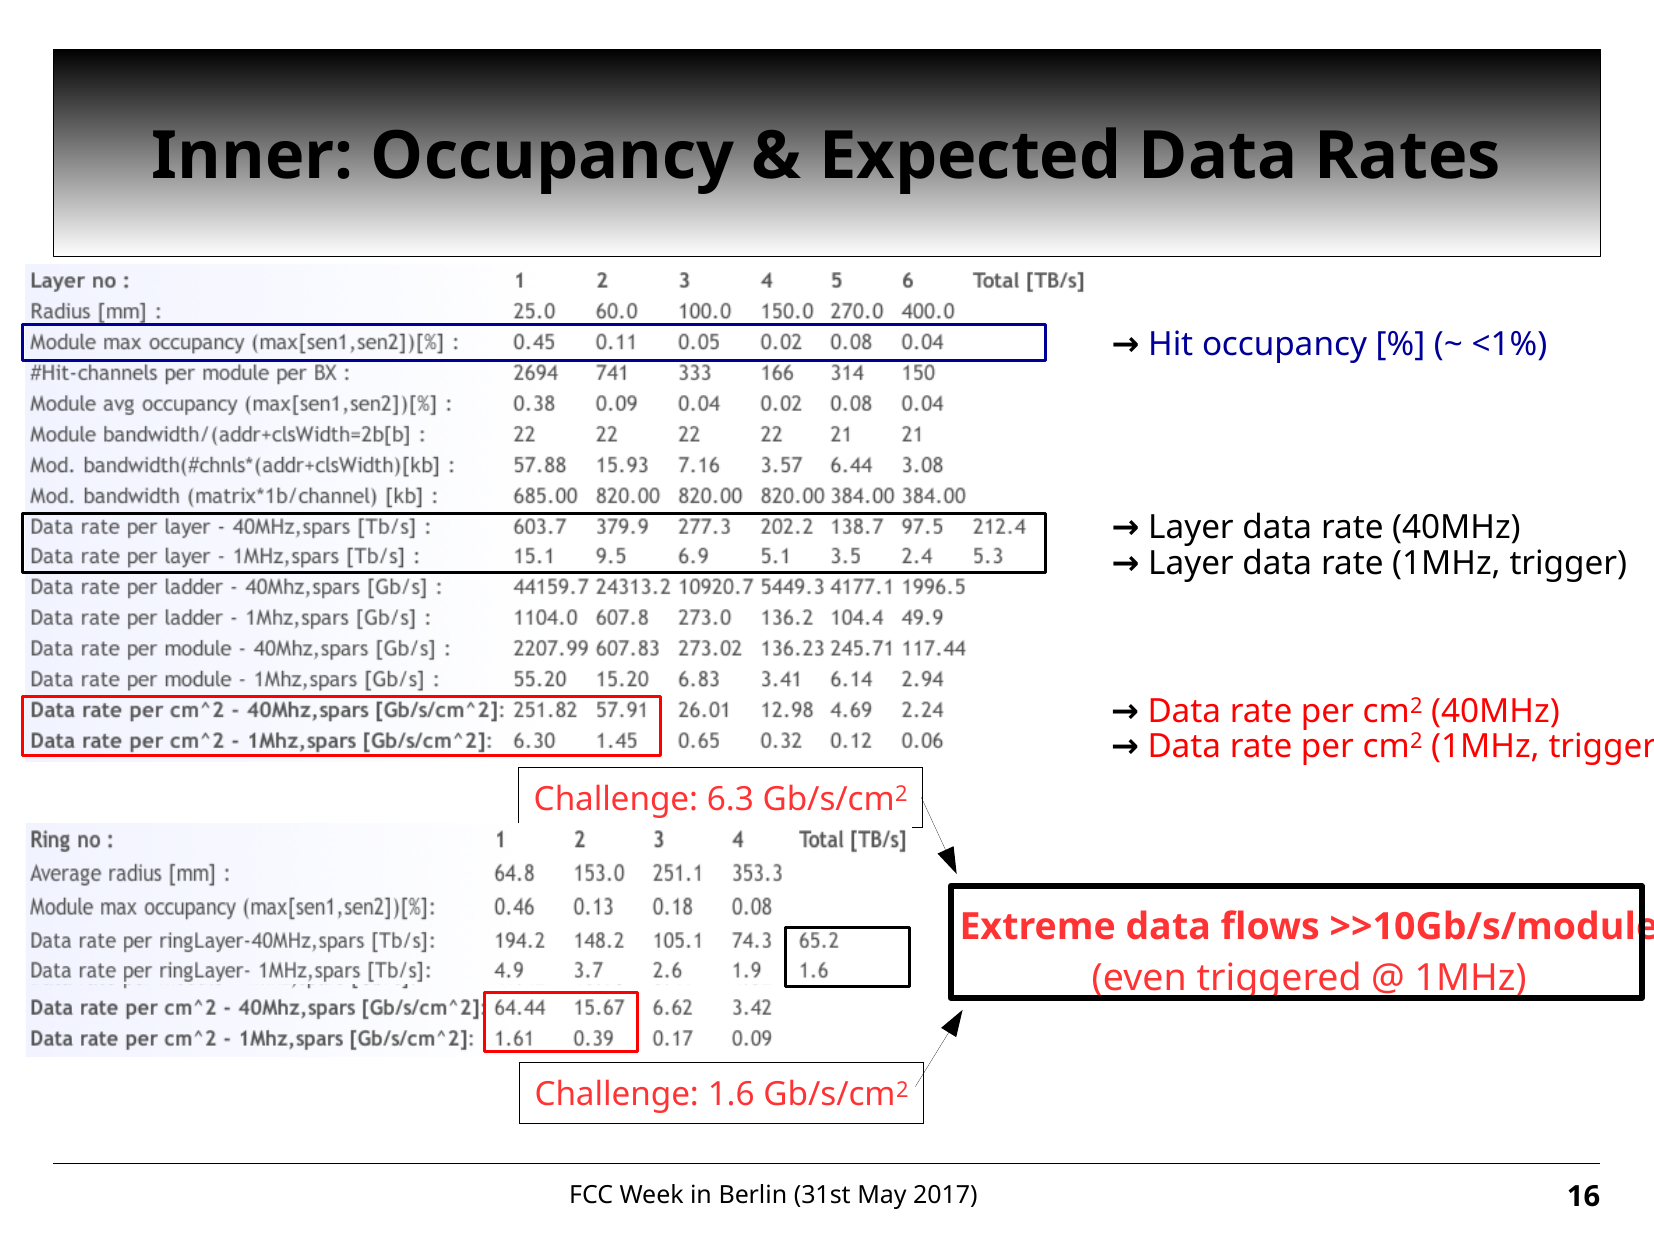

# Inner: Occupancy & Expected Data Rates
→ Hit occupancy [%] (~ <1%)
→ Layer data rate (40MHz)
→ Layer data rate (1MHz, trigger)
→ Data rate per cm2 (40MHz)
→ Data rate per cm2 (1MHz, trigger)
Challenge: 6.3 Gb/s/cm2
Extreme data flows >>10Gb/s/module
(even triggered @ 1MHz)
Challenge: 1.6 Gb/s/cm2
16
FCC Week in Berlin (31st May 2017)